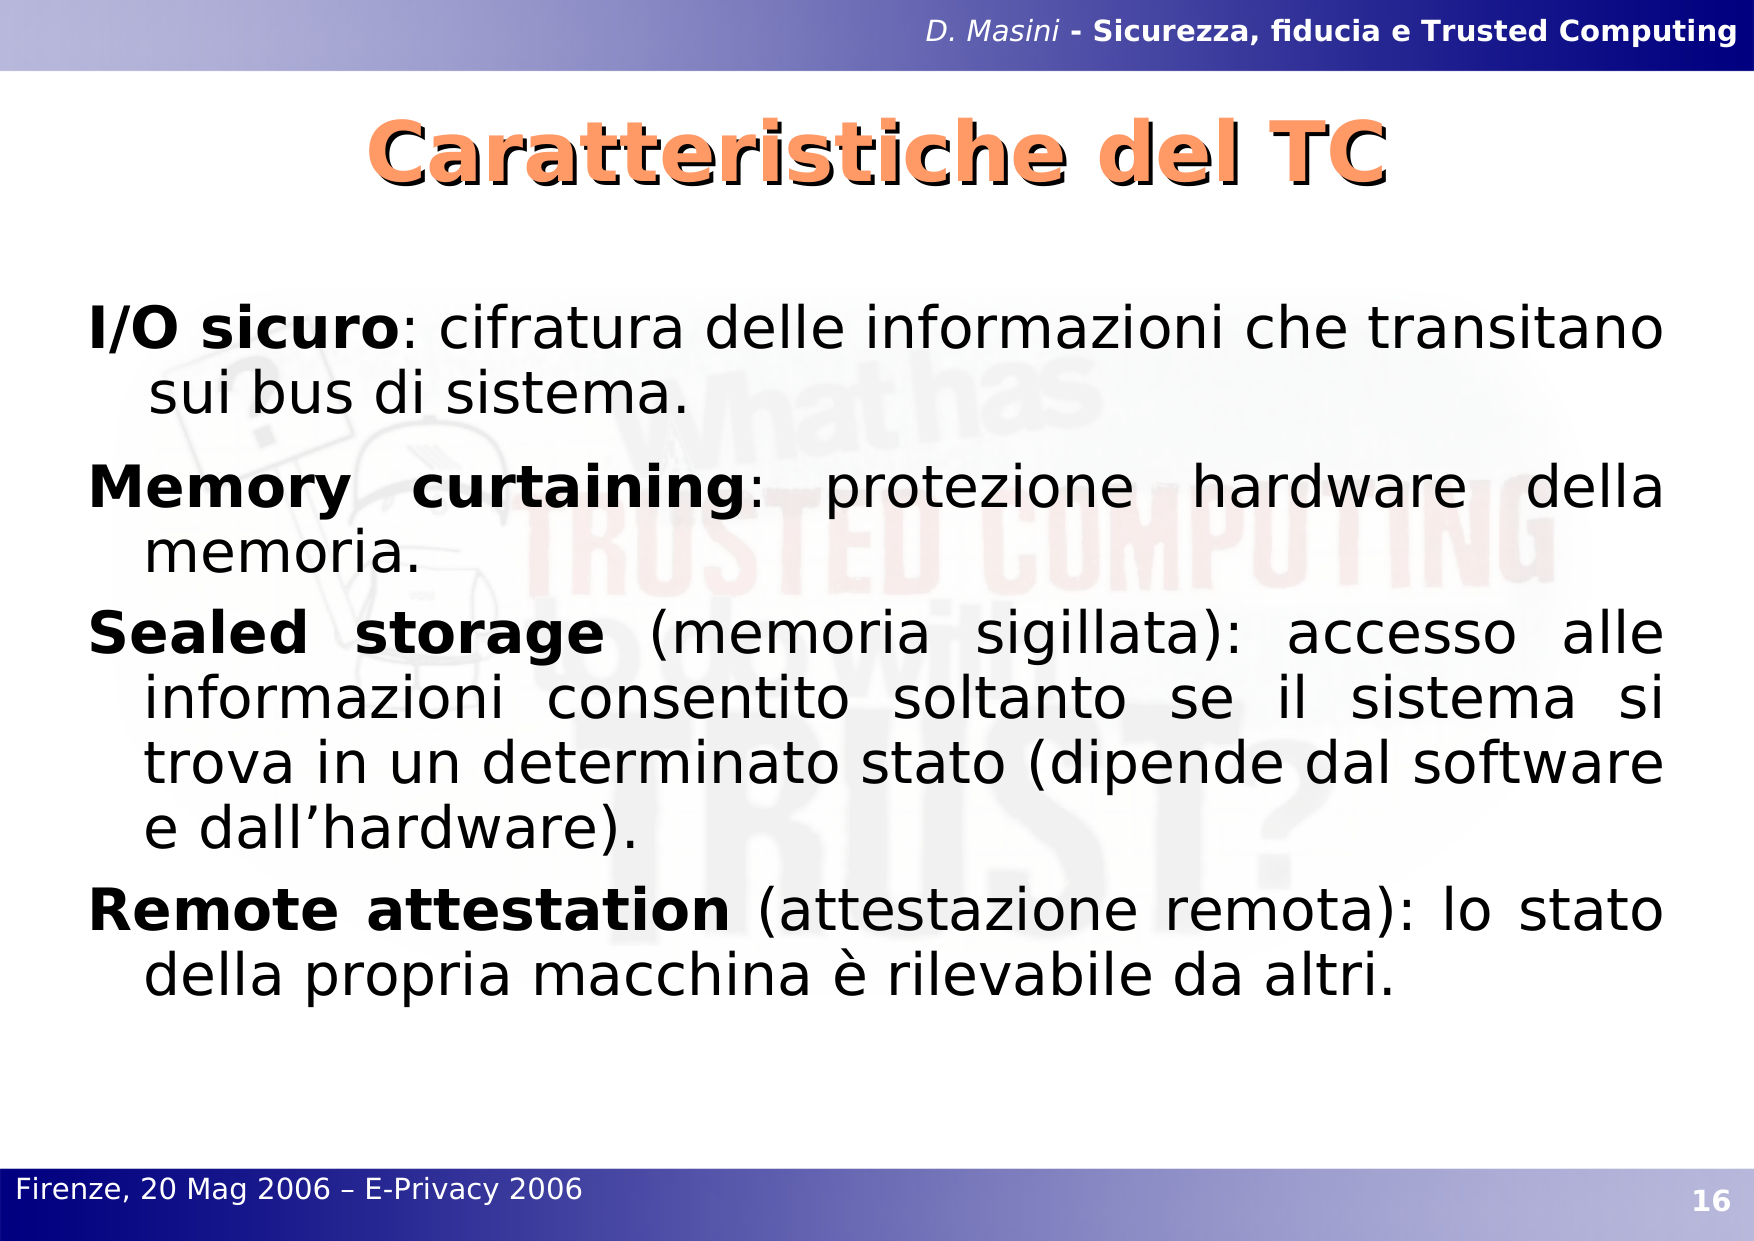

D. Masini - Sicurezza, fiducia e Trusted Computing
# Caratteristiche del TC
I/O sicuro: cifratura delle informazioni che transitano sui bus di sistema.
Memory curtaining: protezione hardware della memoria.
Sealed storage (memoria sigillata): accesso alle informazioni consentito soltanto se il sistema si trova in un determinato stato (dipende dal software e dall’hardware).
Remote attestation (attestazione remota): lo stato della propria macchina è rilevabile da altri.
Firenze, 20 Mag 2006 – E-Privacy 2006